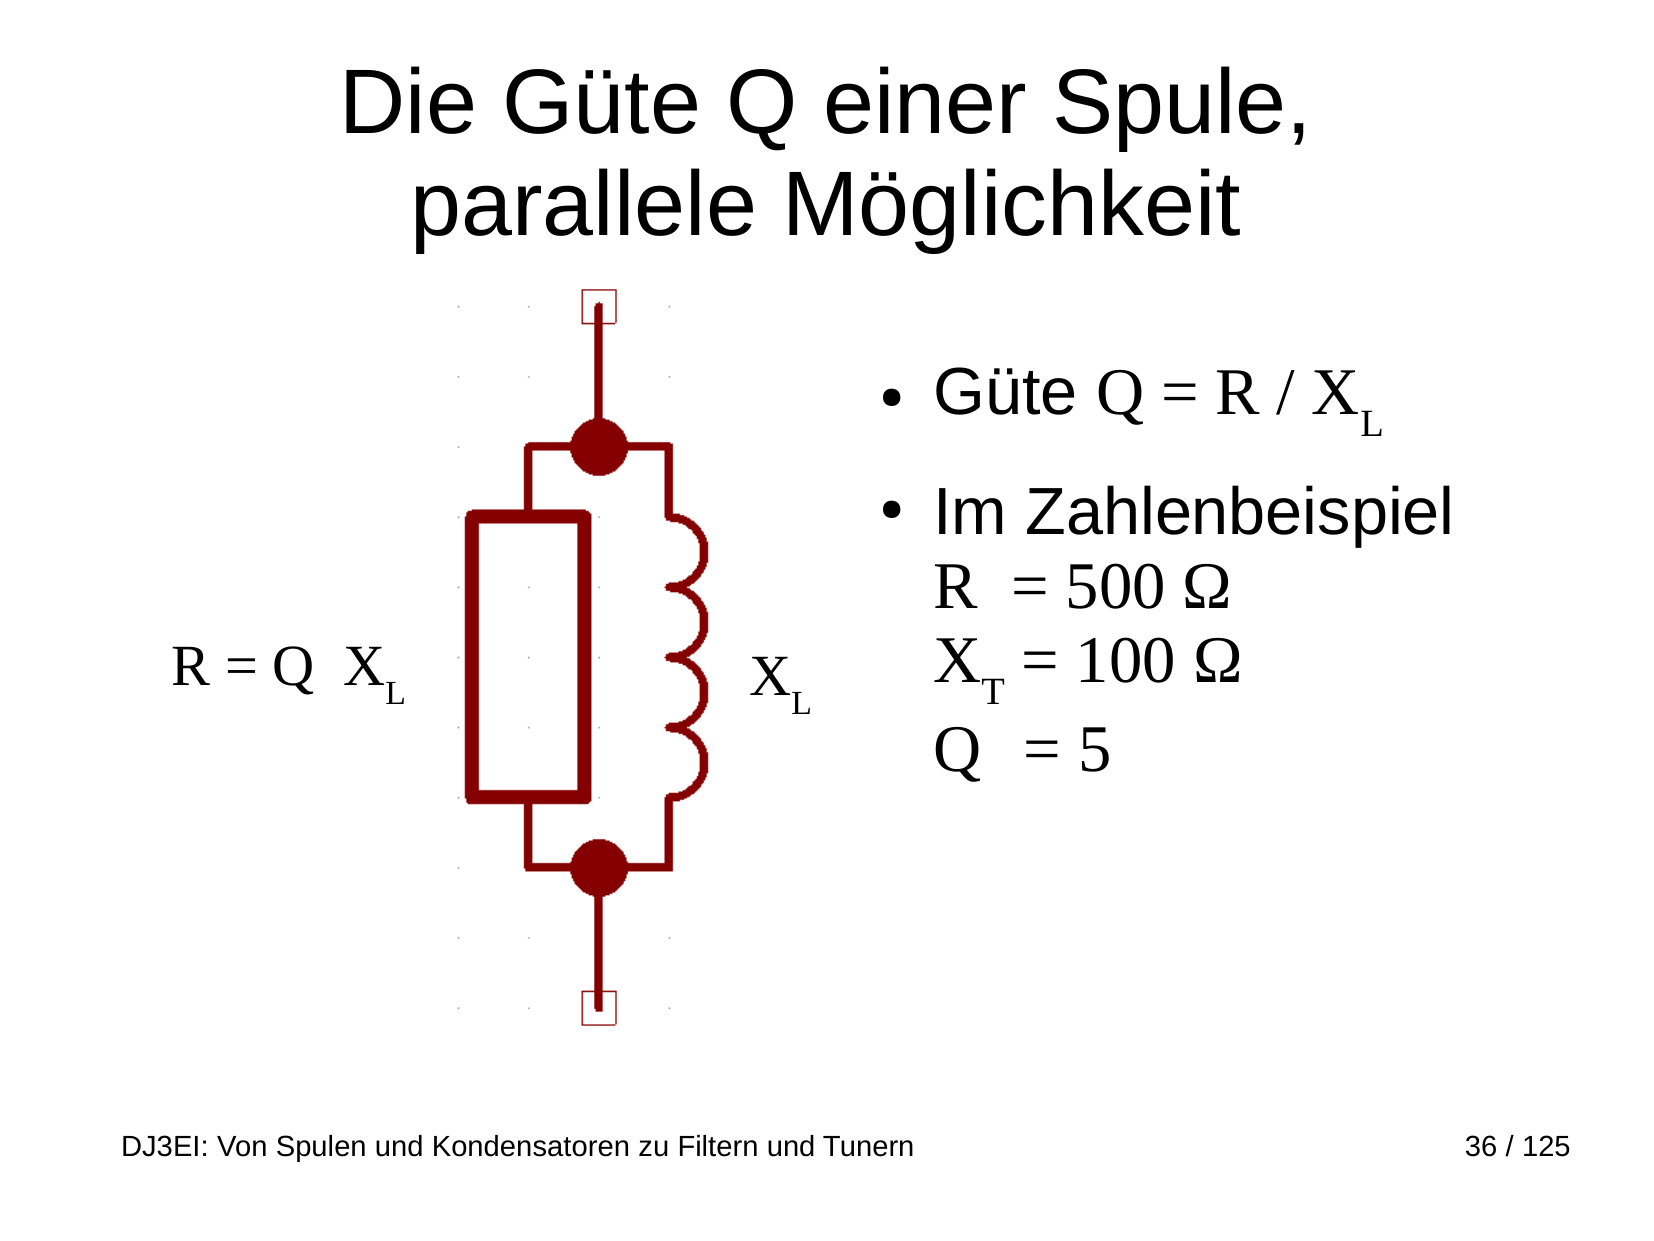

# Die Güte Q einer Spule, parallele Möglichkeit
Güte Q = R / XL
Im Zahlenbeispiel
R = 500 Ω
XT = 100 Ω
Q 	 = 5
R = Q XL
XL